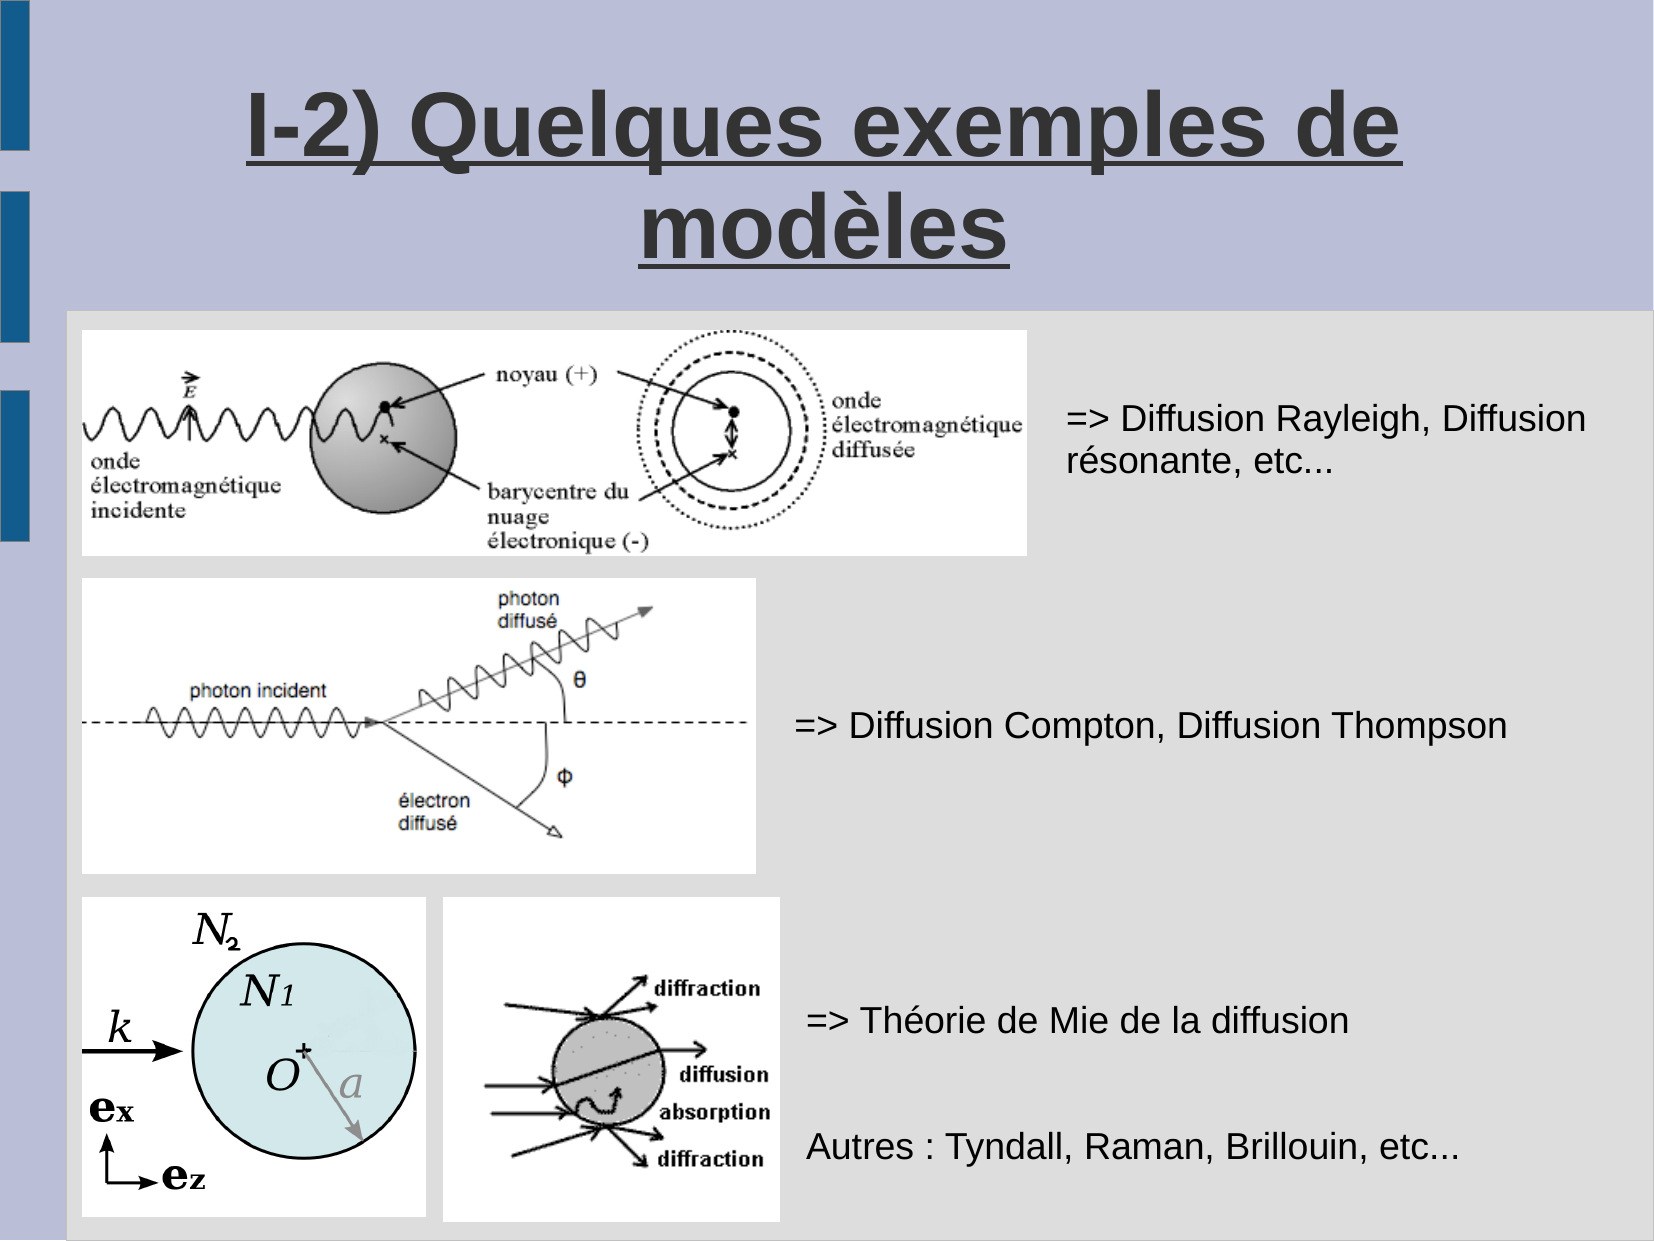

# I-2) Quelques exemples de modèles
=> Diffusion Rayleigh, Diffusion résonante, etc...
=> Diffusion Compton, Diffusion Thompson
=> Théorie de Mie de la diffusion
Autres : Tyndall, Raman, Brillouin, etc...